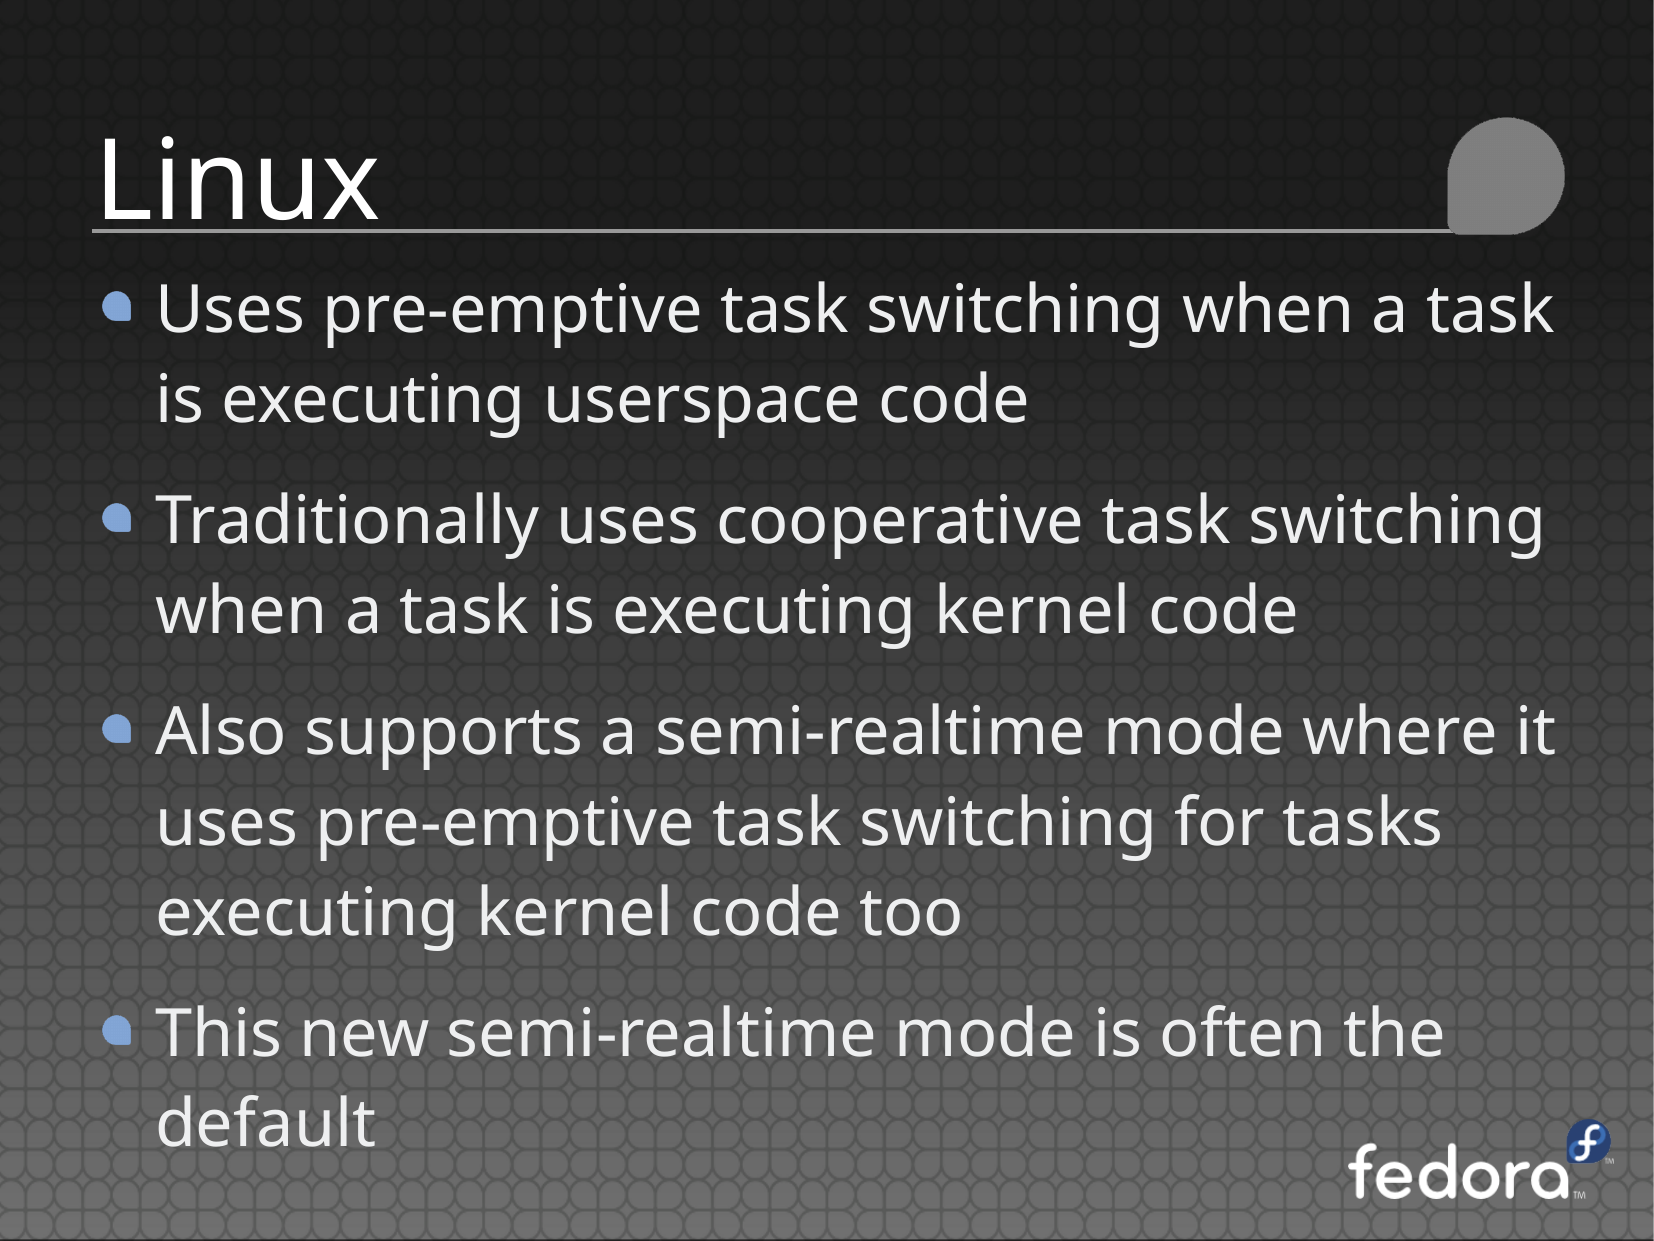

Linux
# Uses pre-emptive task switching when a task is executing userspace code
Traditionally uses cooperative task switching when a task is executing kernel code
Also supports a semi-realtime mode where it uses pre-emptive task switching for tasks executing kernel code too
This new semi-realtime mode is often the default